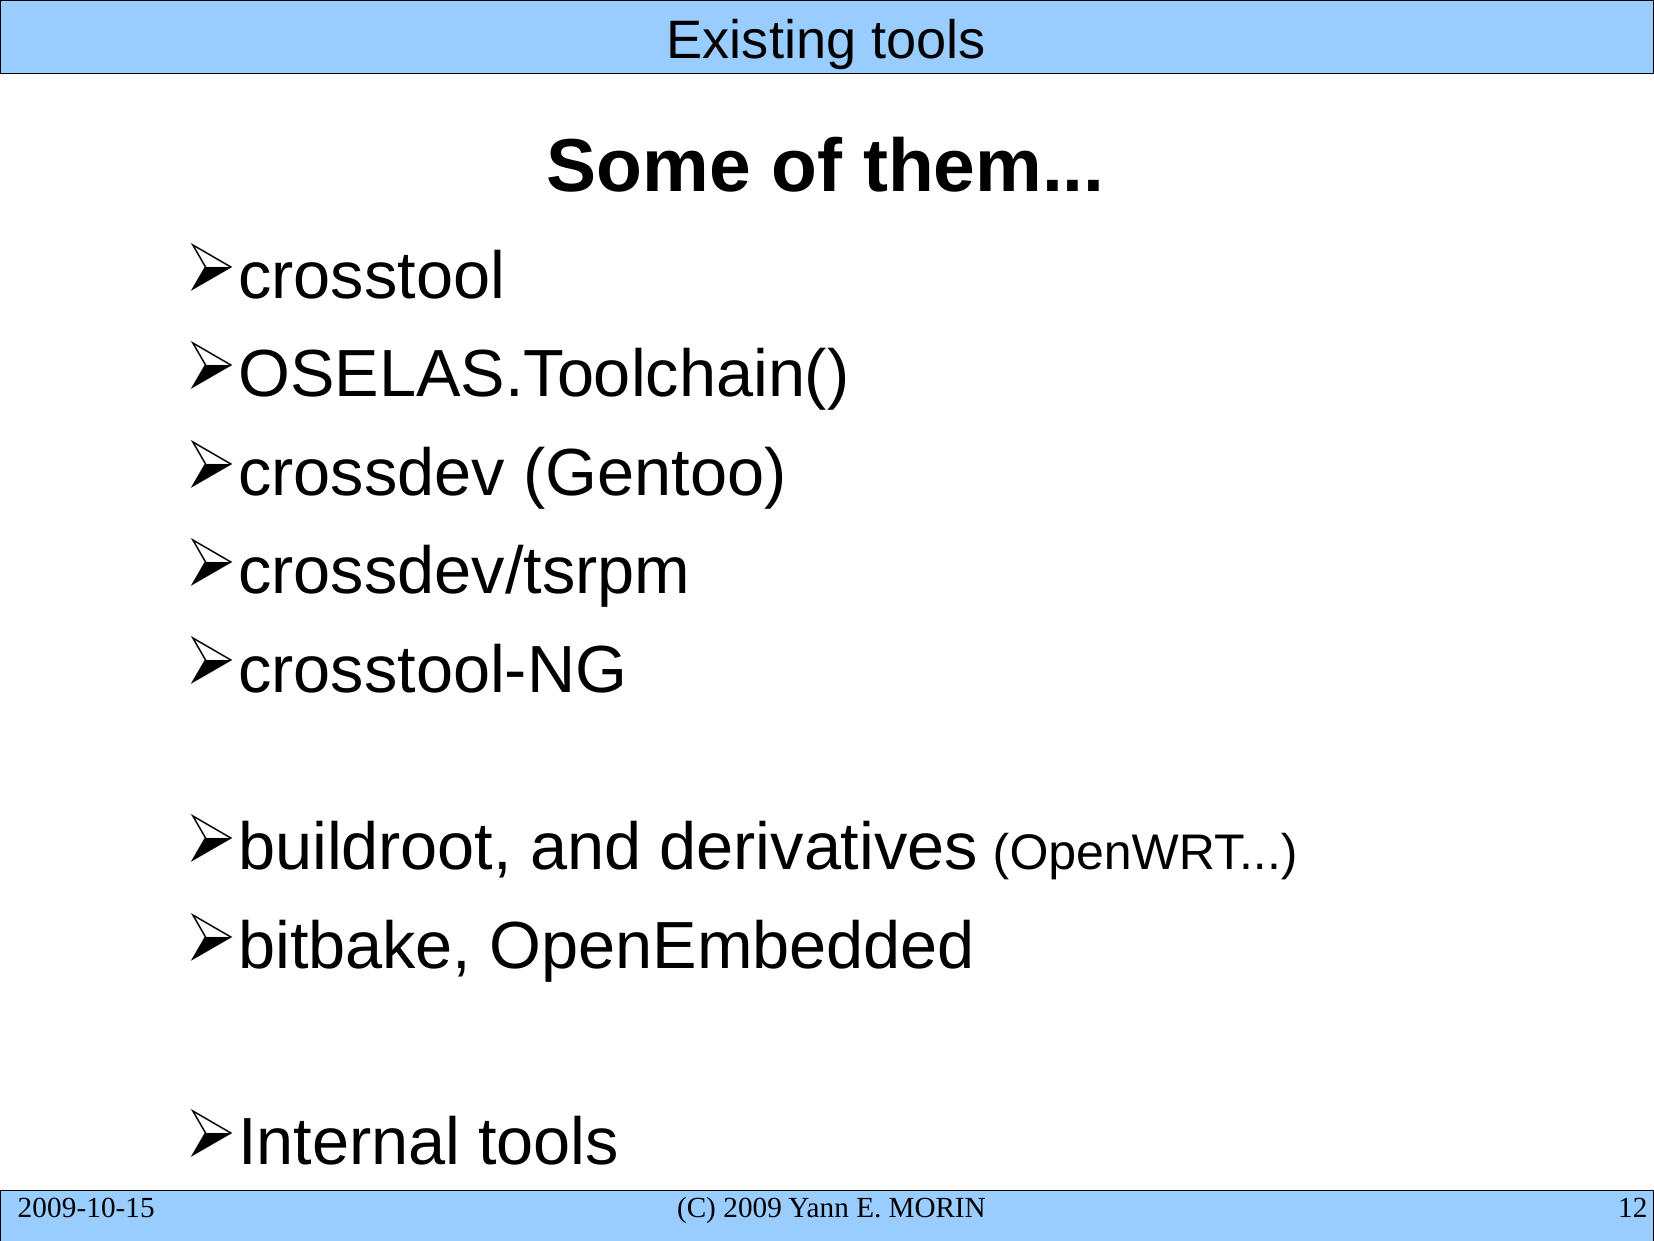

# Existing tools
Some of them...
crosstool
OSELAS.Toolchain()
crossdev (Gentoo)
crossdev/tsrpm
crosstool-NG
buildroot, and derivatives (OpenWRT...)
bitbake, OpenEmbedded
Internal tools
2009-10-15
(C) 2009 Yann E. MORIN
12